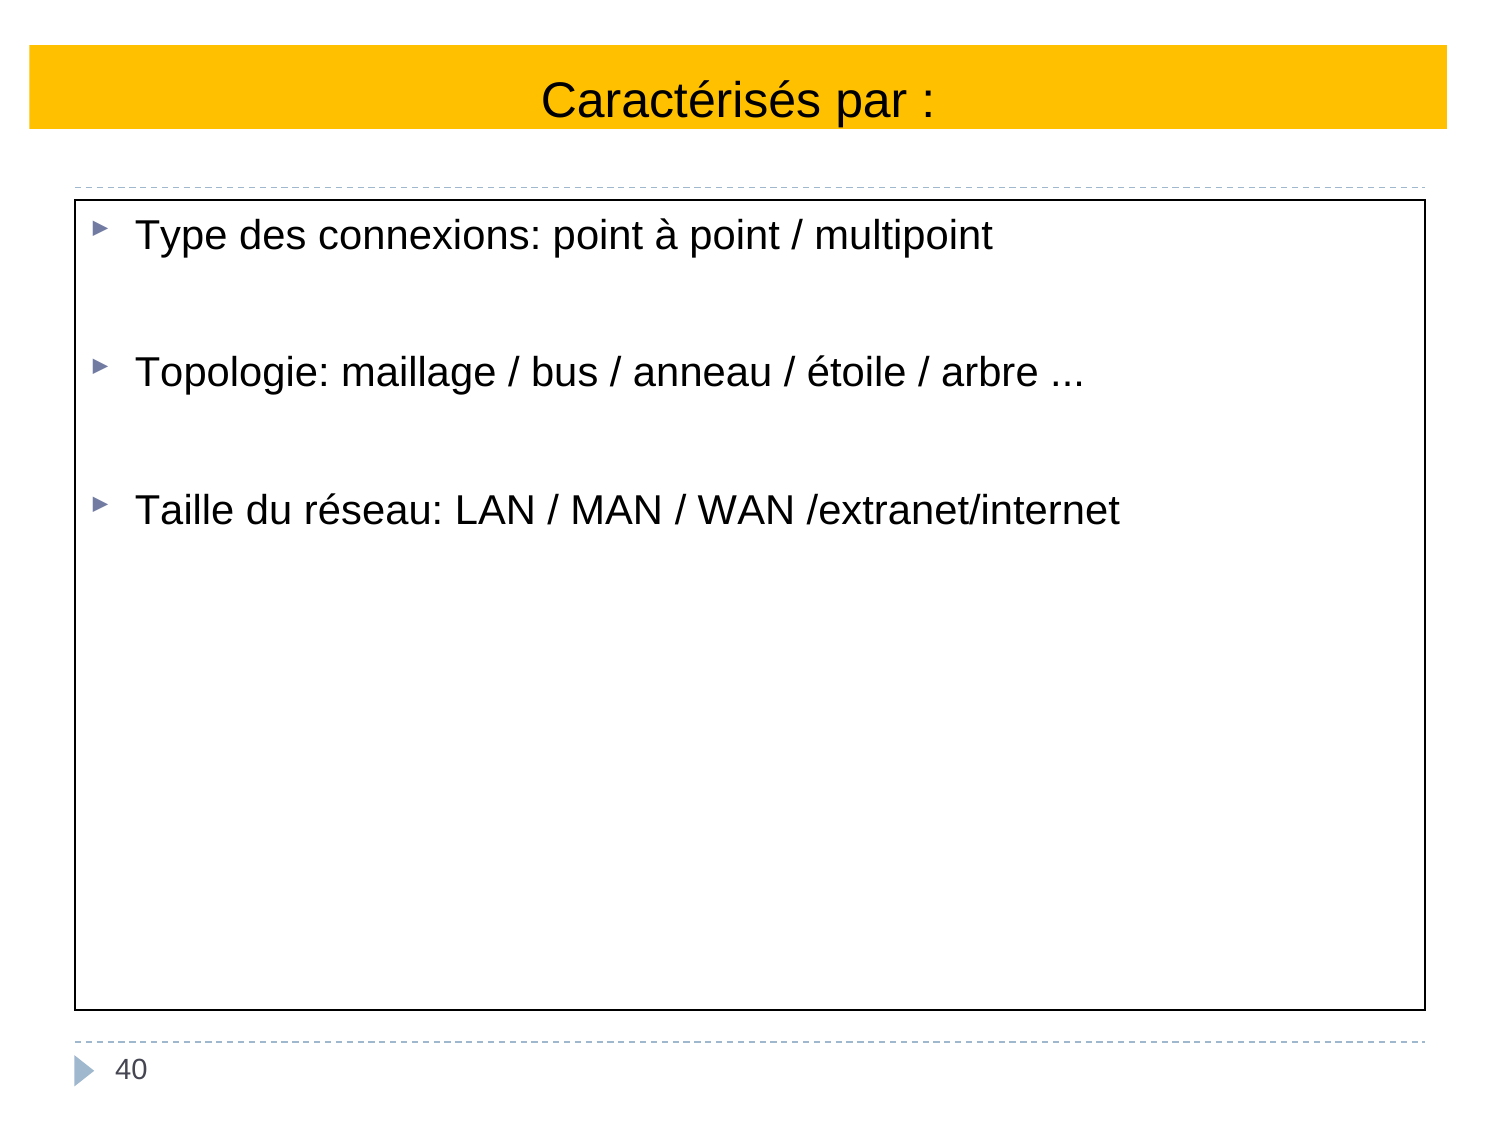

Caractérisés par :
# Type des connexions: point à point / multipoint
Topologie: maillage / bus / anneau / étoile / arbre ...
Taille du réseau: LAN / MAN / WAN /extranet/internet